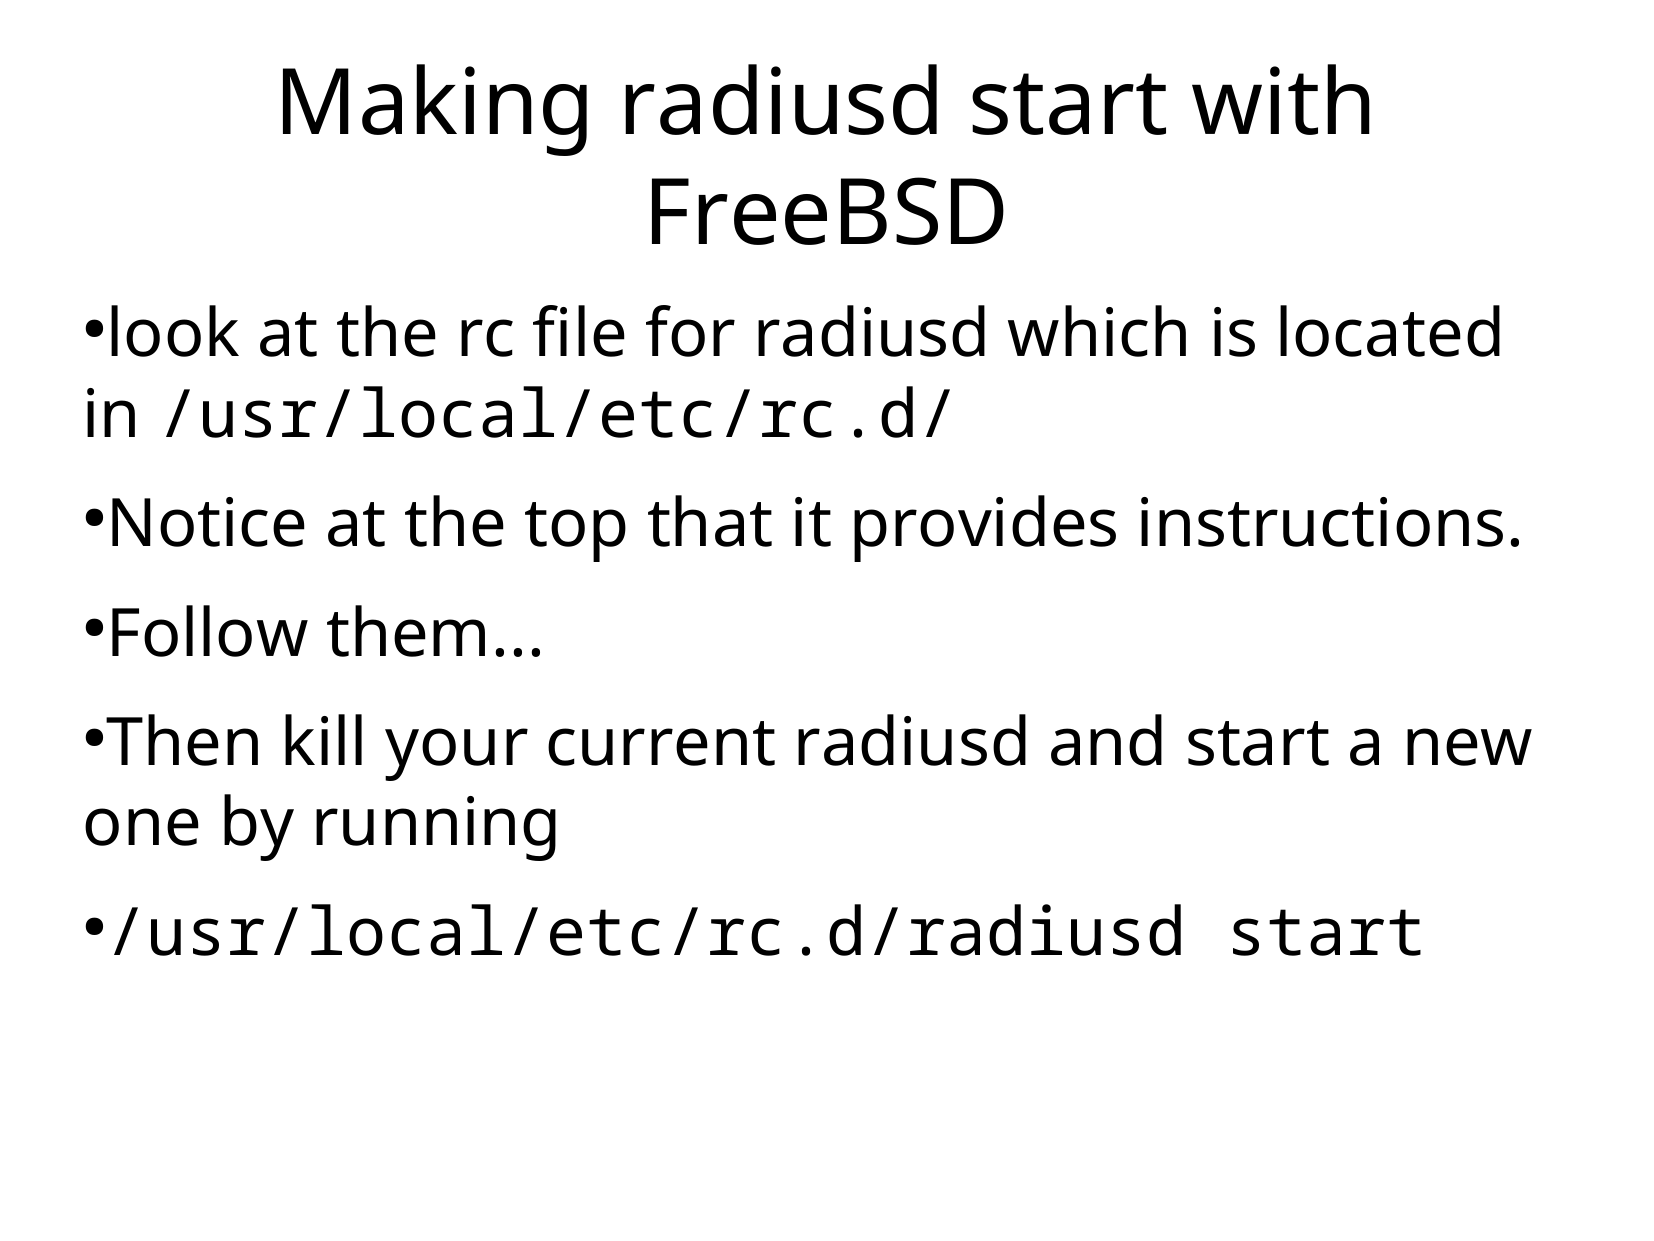

# Making radiusd start with FreeBSD
look at the rc file for radiusd which is located in /usr/local/etc/rc.d/
Notice at the top that it provides instructions.
Follow them...
Then kill your current radiusd and start a new one by running
/usr/local/etc/rc.d/radiusd start